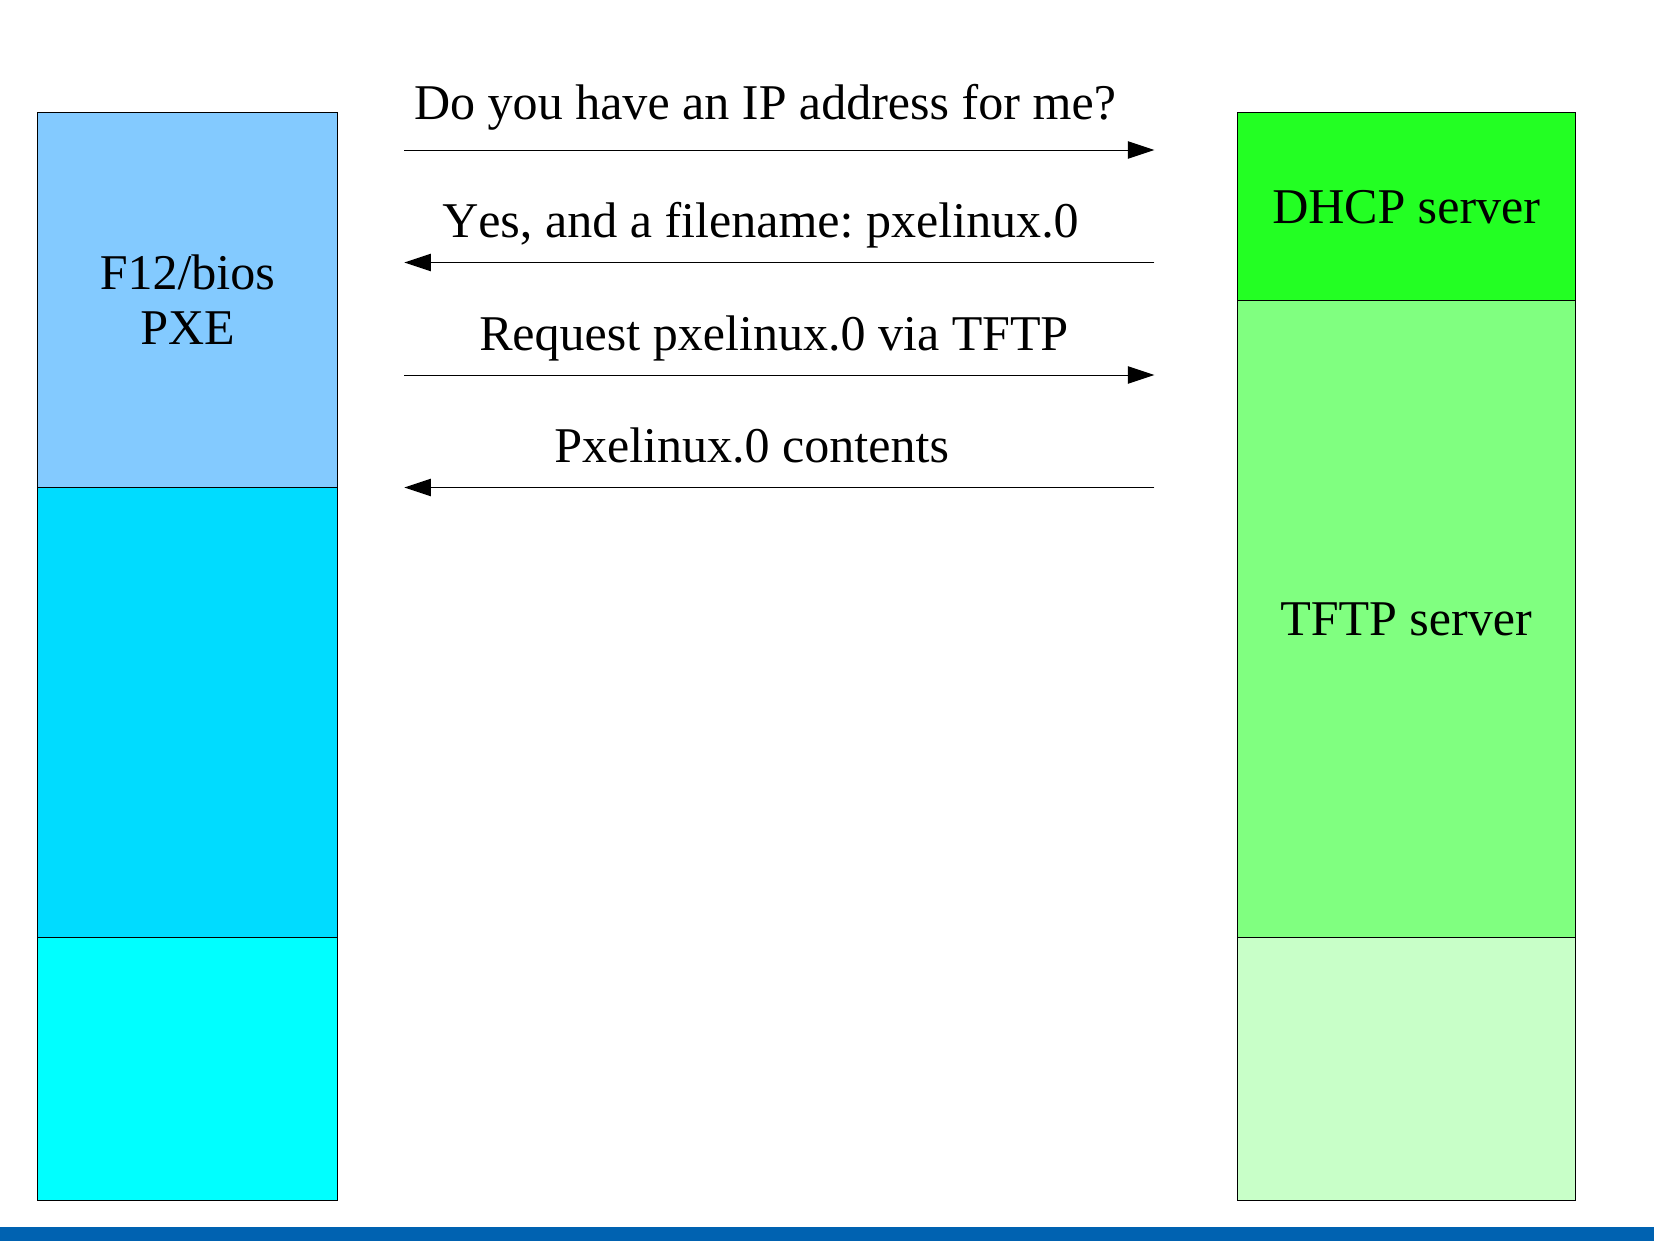

Do you have an IP address for me?
F12/bios
PXE
DHCP server
Yes, and a filename: pxelinux.0
TFTP server
Request pxelinux.0 via TFTP
Pxelinux.0 contents